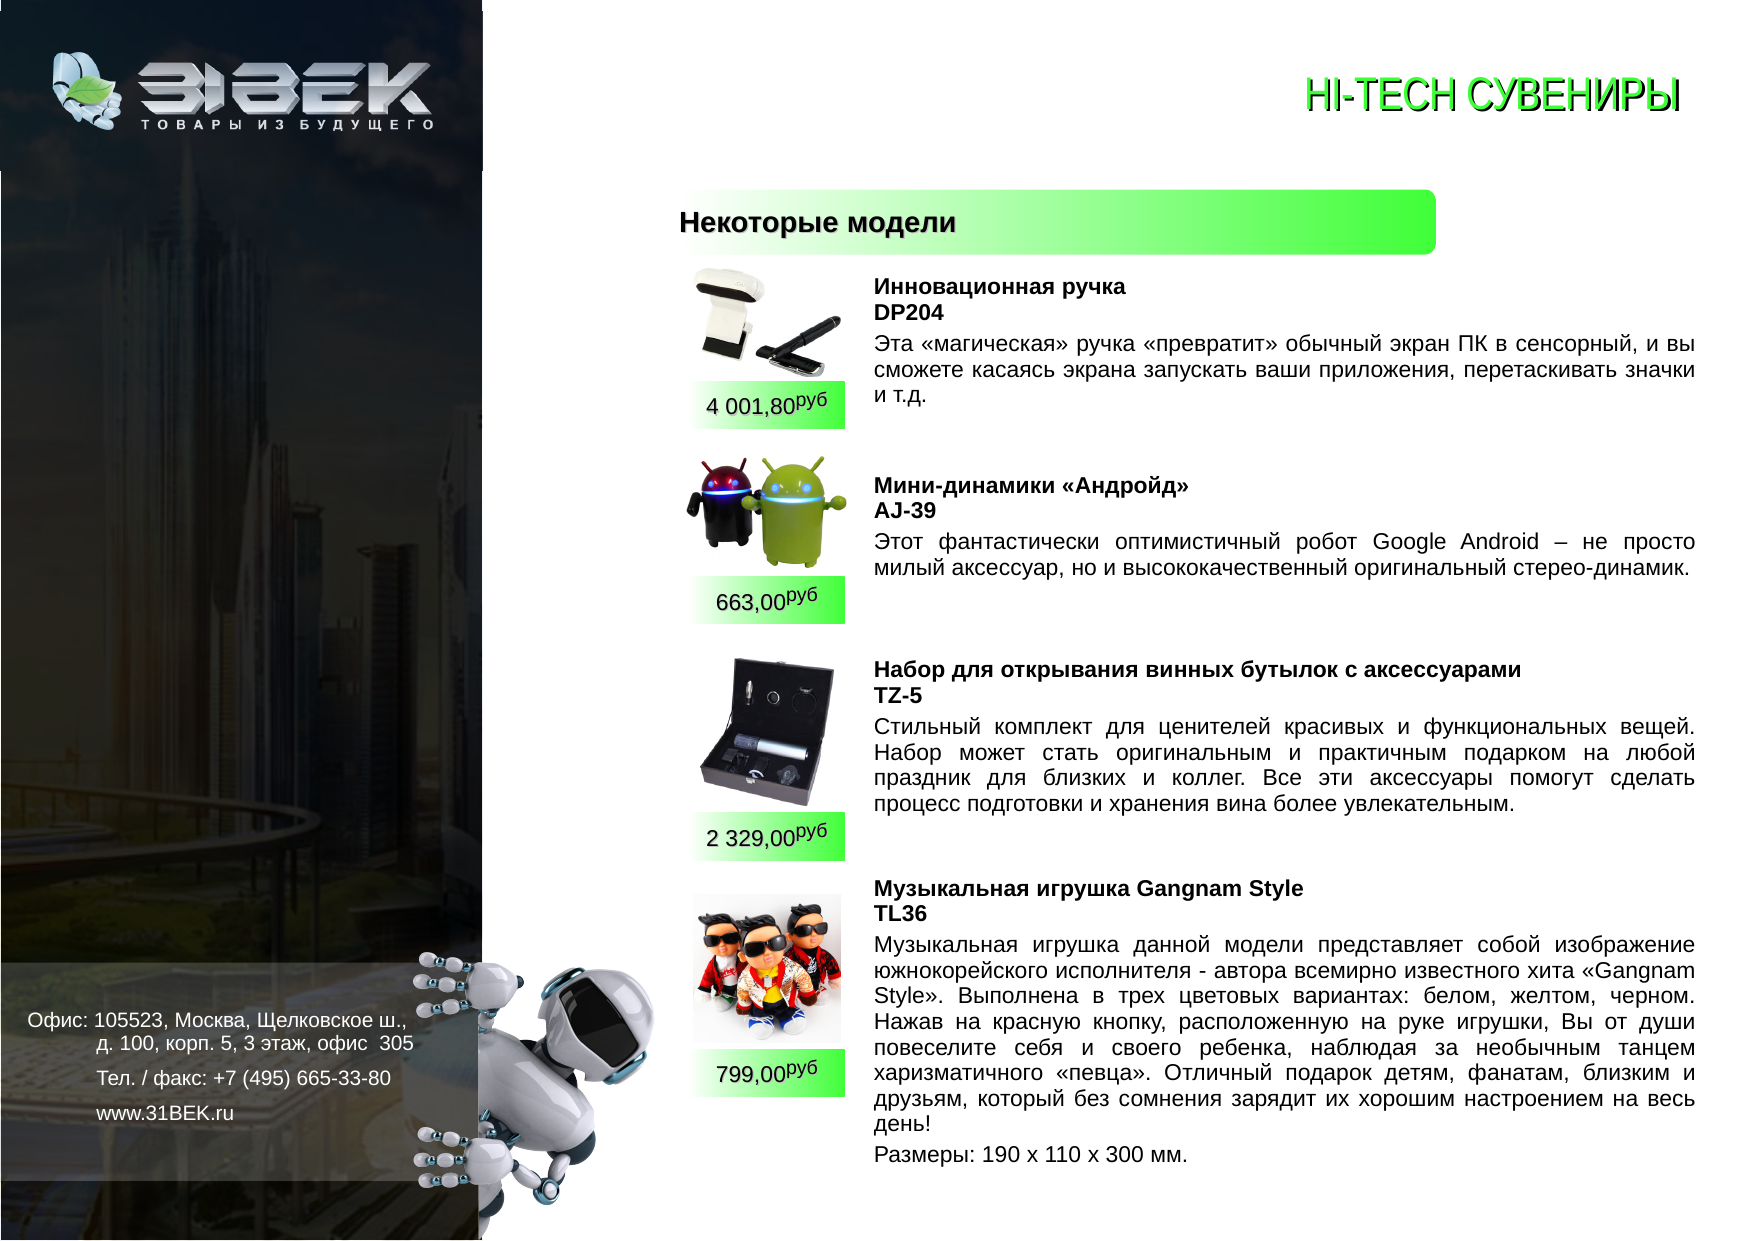

Офис: 105523, Москва, Щелковское ш.,
 д. 100, корп. 5, 3 этаж, офис 305
 Тел. / факс: +7 (495) 665-33-80
 www.31BEK.ru
HI-TECH СУВЕНИРЫ
Некоторые модели
Инновационная ручка
DP204
Эта «магическая» ручка «превратит» обычный экран ПК в сенсорный, и вы сможете касаясь экрана запускать ваши приложения, перетаскивать значки и т.д.
Мини-динамики «Андройд»
AJ-39
Этот фантастически оптимистичный робот Google Android – не просто милый аксессуар, но и высококачественный оригинальный стерео-динамик.
Набор для открывания винных бутылок с аксессуарами
TZ-5
Стильный комплект для ценителей красивых и функциональных вещей. Набор может стать оригинальным и практичным подарком на любой праздник для близких и коллег. Все эти аксессуары помогут сделать процесс подготовки и хранения вина более увлекательным.
Музыкальная игрушка Gangnam Style
TL36
Музыкальная игрушка данной модели представляет собой изображение южнокорейского исполнителя - автора всемирно известного хита «Gangnam Style». Выполнена в трех цветовых вариантах: белом, желтом, черном. Нажав на красную кнопку, расположенную на руке игрушки, Вы от души повеселите себя и своего ребенка, наблюдая за необычным танцем харизматичного «певца». Отличный подарок детям, фанатам, близким и друзьям, который без сомнения зарядит их хорошим настроением на весь день!
Размеры: 190 х 110 х 300 мм.
4 001,80руб
663,00руб
2 329,00руб
799,00руб